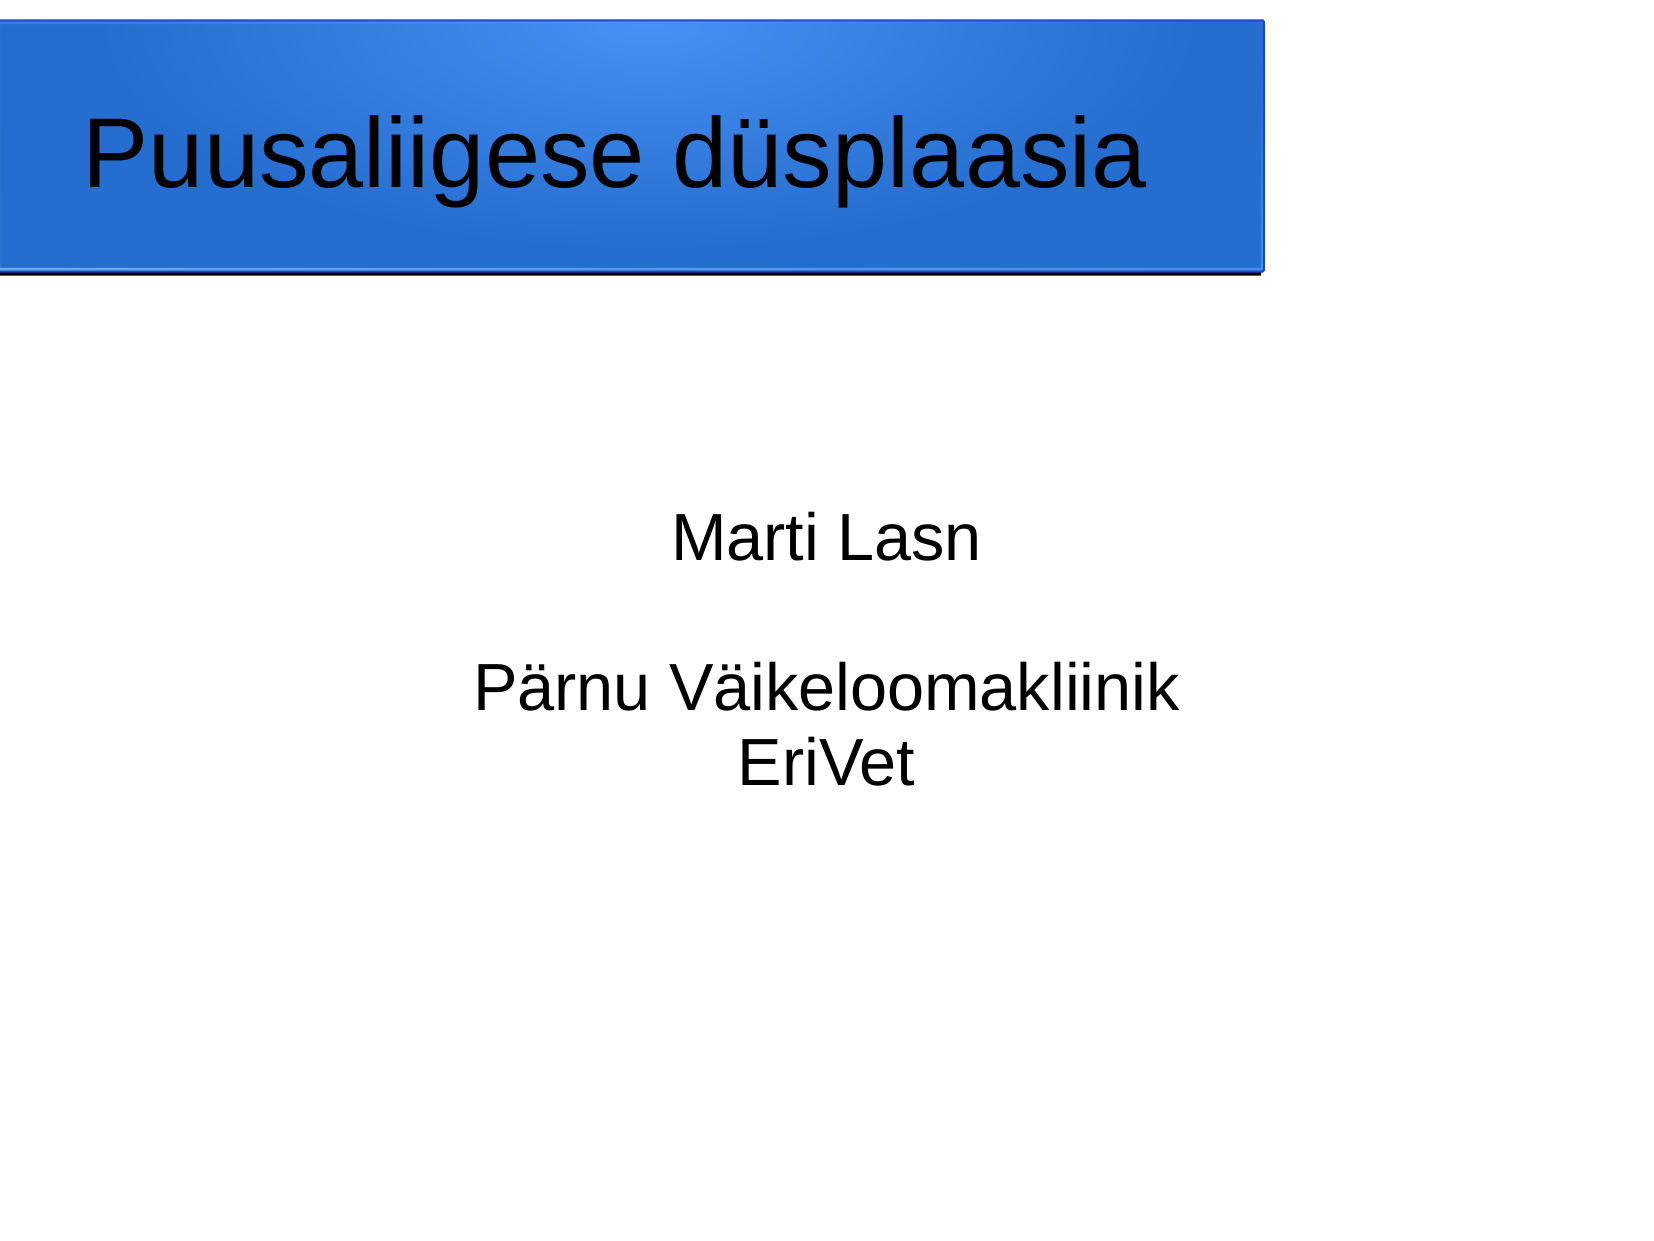

# Puusaliigese düsplaasia
Marti Lasn
Pärnu Väikeloomakliinik
EriVet